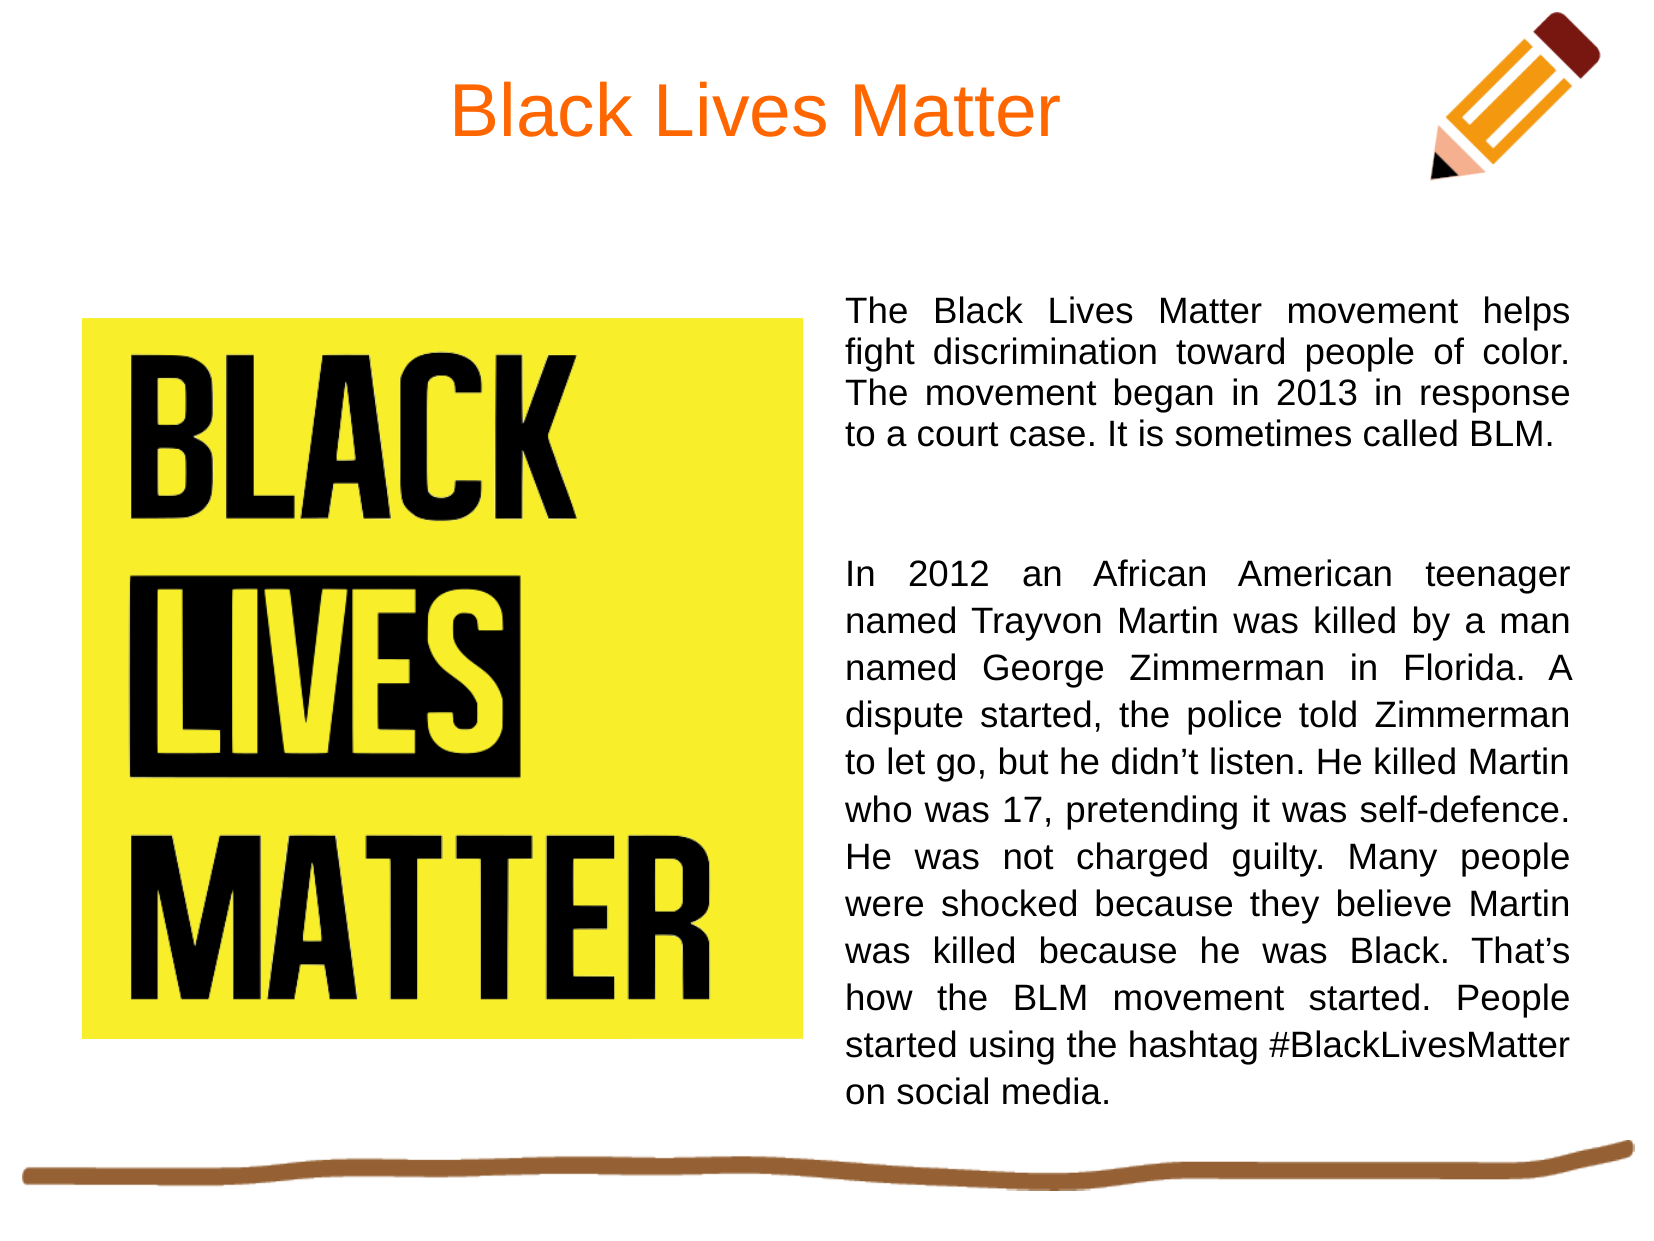

# Black Lives Matter
The Black Lives Matter movement helps fight discrimination toward people of color. The movement began in 2013 in response to a court case. It is sometimes called BLM.
In 2012 an African American teenager named Trayvon Martin was killed by a man named George Zimmerman in Florida. A dispute started, the police told Zimmerman to let go, but he didn’t listen. He killed Martin who was 17, pretending it was self-defence. He was not charged guilty. Many people were shocked because they believe Martin was killed because he was Black. That’s how the BLM movement started. People started using the hashtag #BlackLivesMatter on social media.